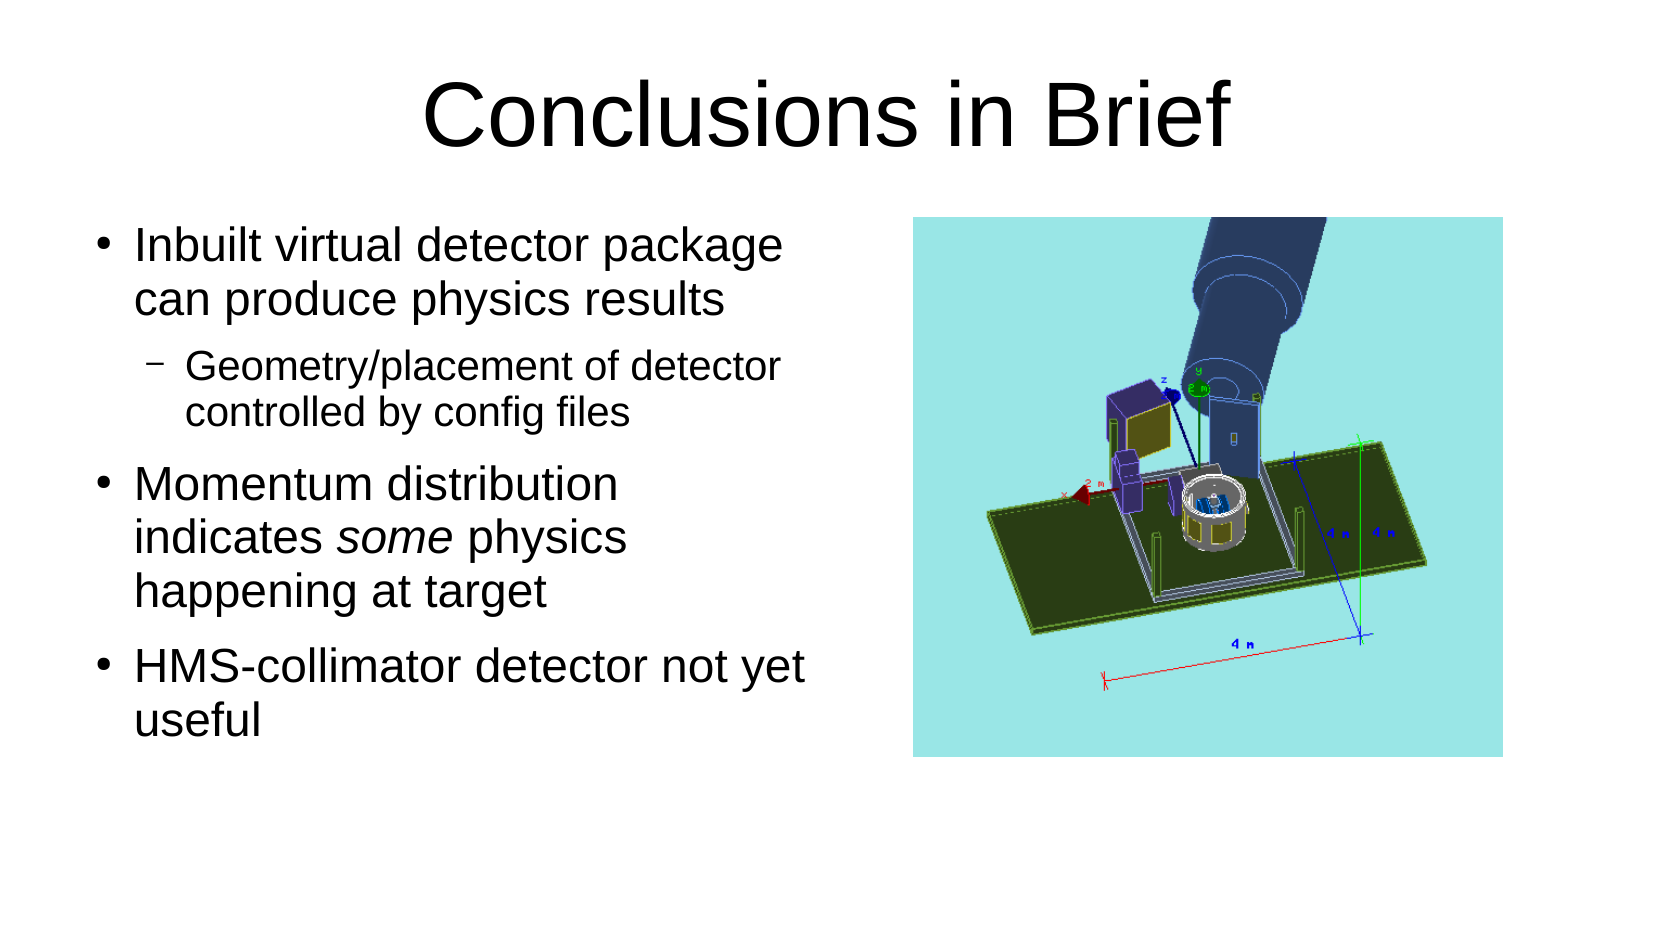

# Conclusions in Brief
Inbuilt virtual detector package can produce physics results
Geometry/placement of detector controlled by config files
Momentum distribution indicates some physics happening at target
HMS-collimator detector not yet useful